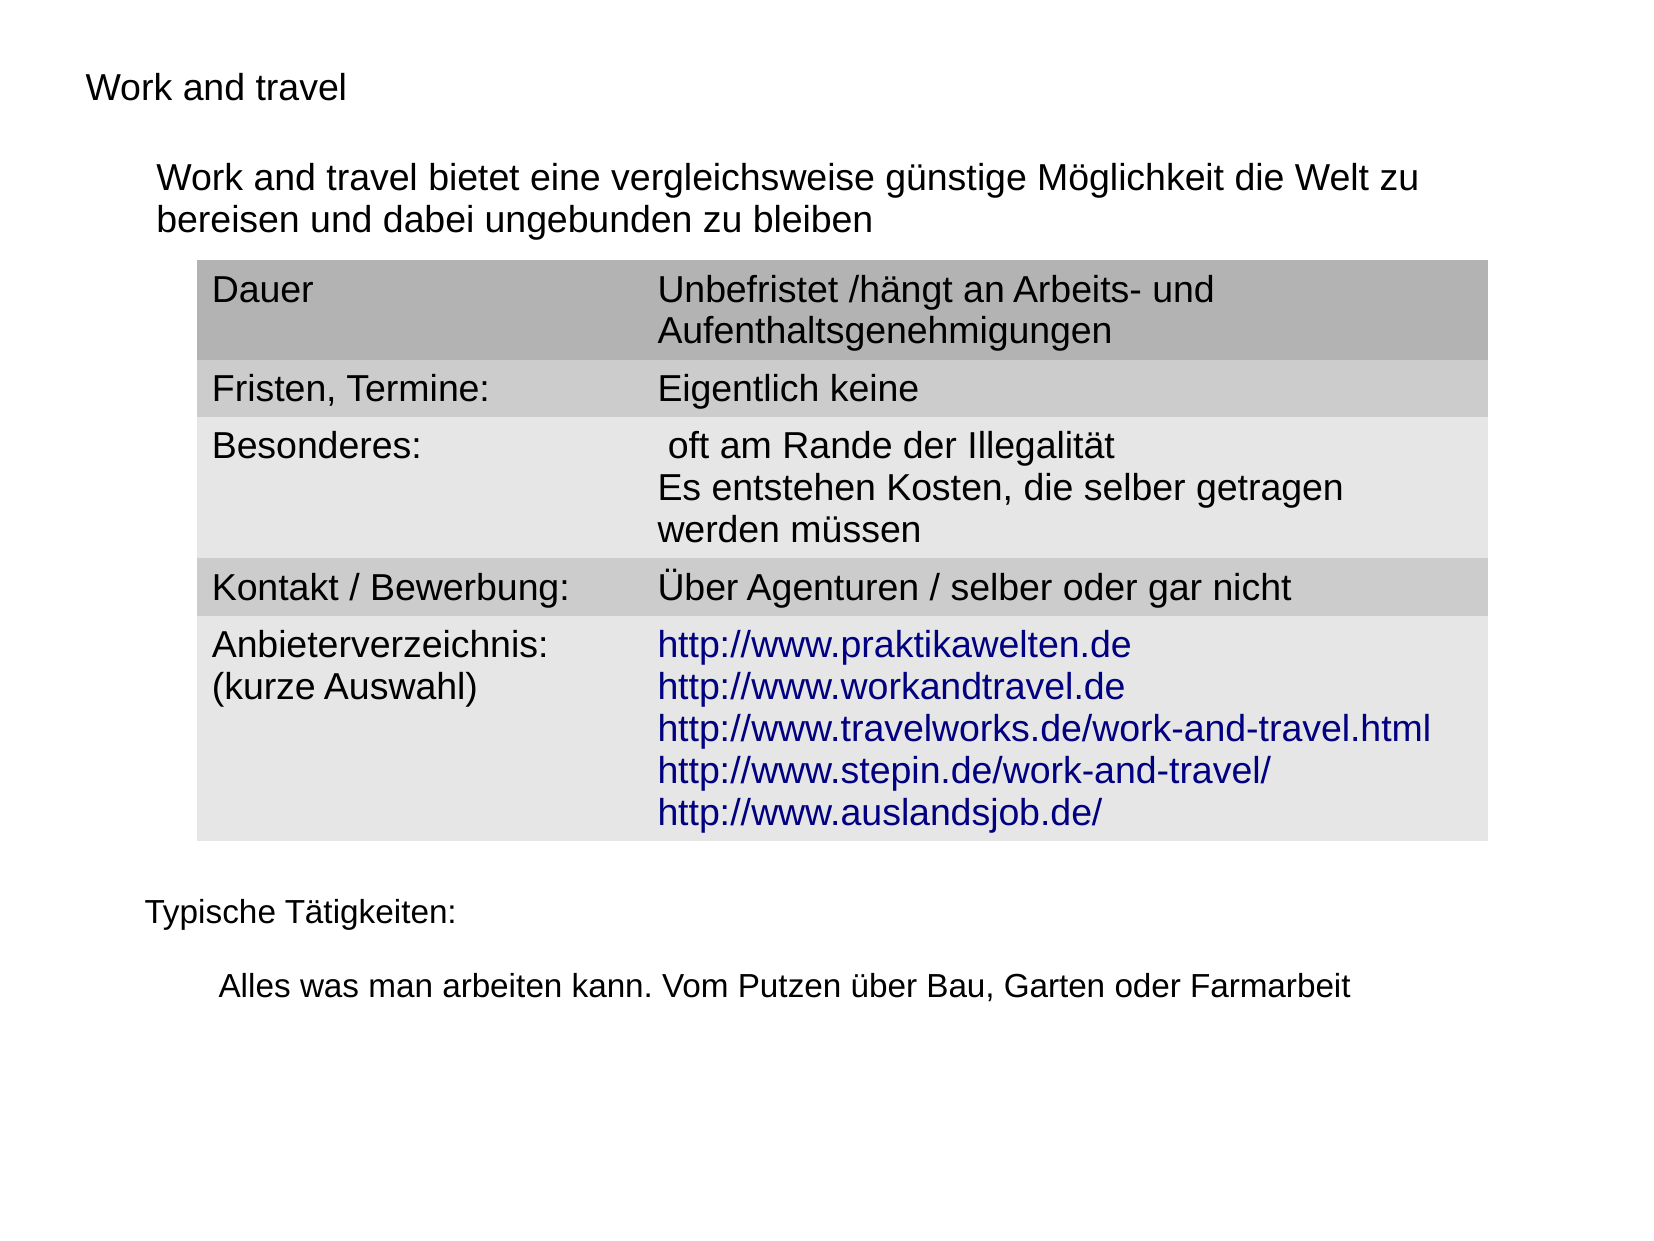

Work and travel
Work and travel bietet eine vergleichsweise günstige Möglichkeit die Welt zu bereisen und dabei ungebunden zu bleiben
| Dauer | Unbefristet /hängt an Arbeits- und Aufenthaltsgenehmigungen |
| --- | --- |
| Fristen, Termine: | Eigentlich keine |
| Besonderes: | oft am Rande der Illegalität Es entstehen Kosten, die selber getragen werden müssen |
| Kontakt / Bewerbung: | Über Agenturen / selber oder gar nicht |
| Anbieterverzeichnis: (kurze Auswahl) | http://www.praktikawelten.de http://www.workandtravel.de http://www.travelworks.de/work-and-travel.html http://www.stepin.de/work-and-travel/ http://www.auslandsjob.de/ |
Typische Tätigkeiten:
	Alles was man arbeiten kann. Vom Putzen über Bau, Garten oder Farmarbeit